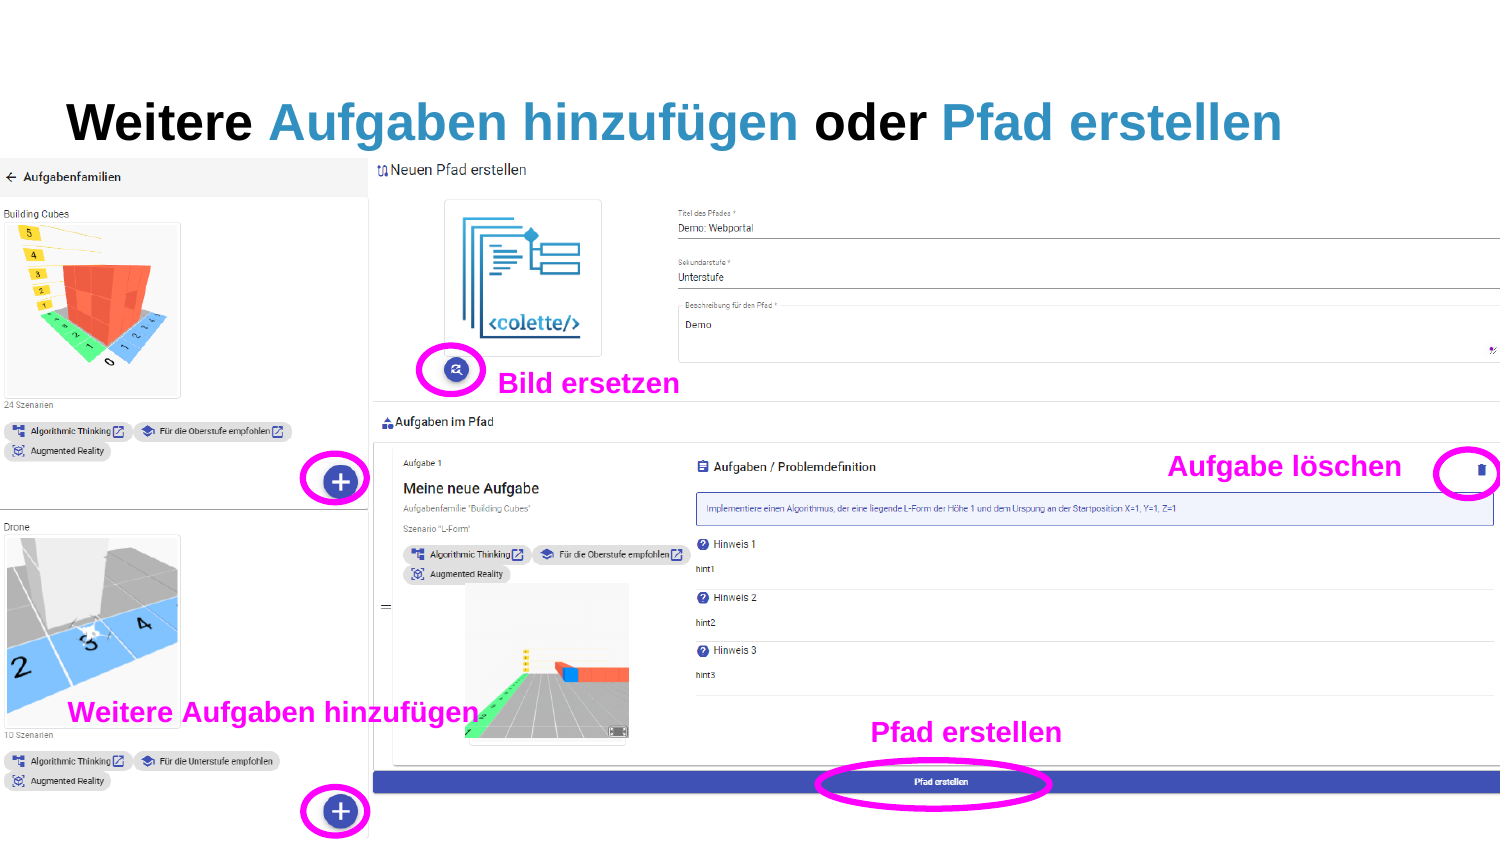

# Weitere Aufgaben hinzufügen oder Pfad erstellen
Bild ersetzen
Aufgabe löschen
Weitere Aufgaben hinzufügen
Pfad erstellen